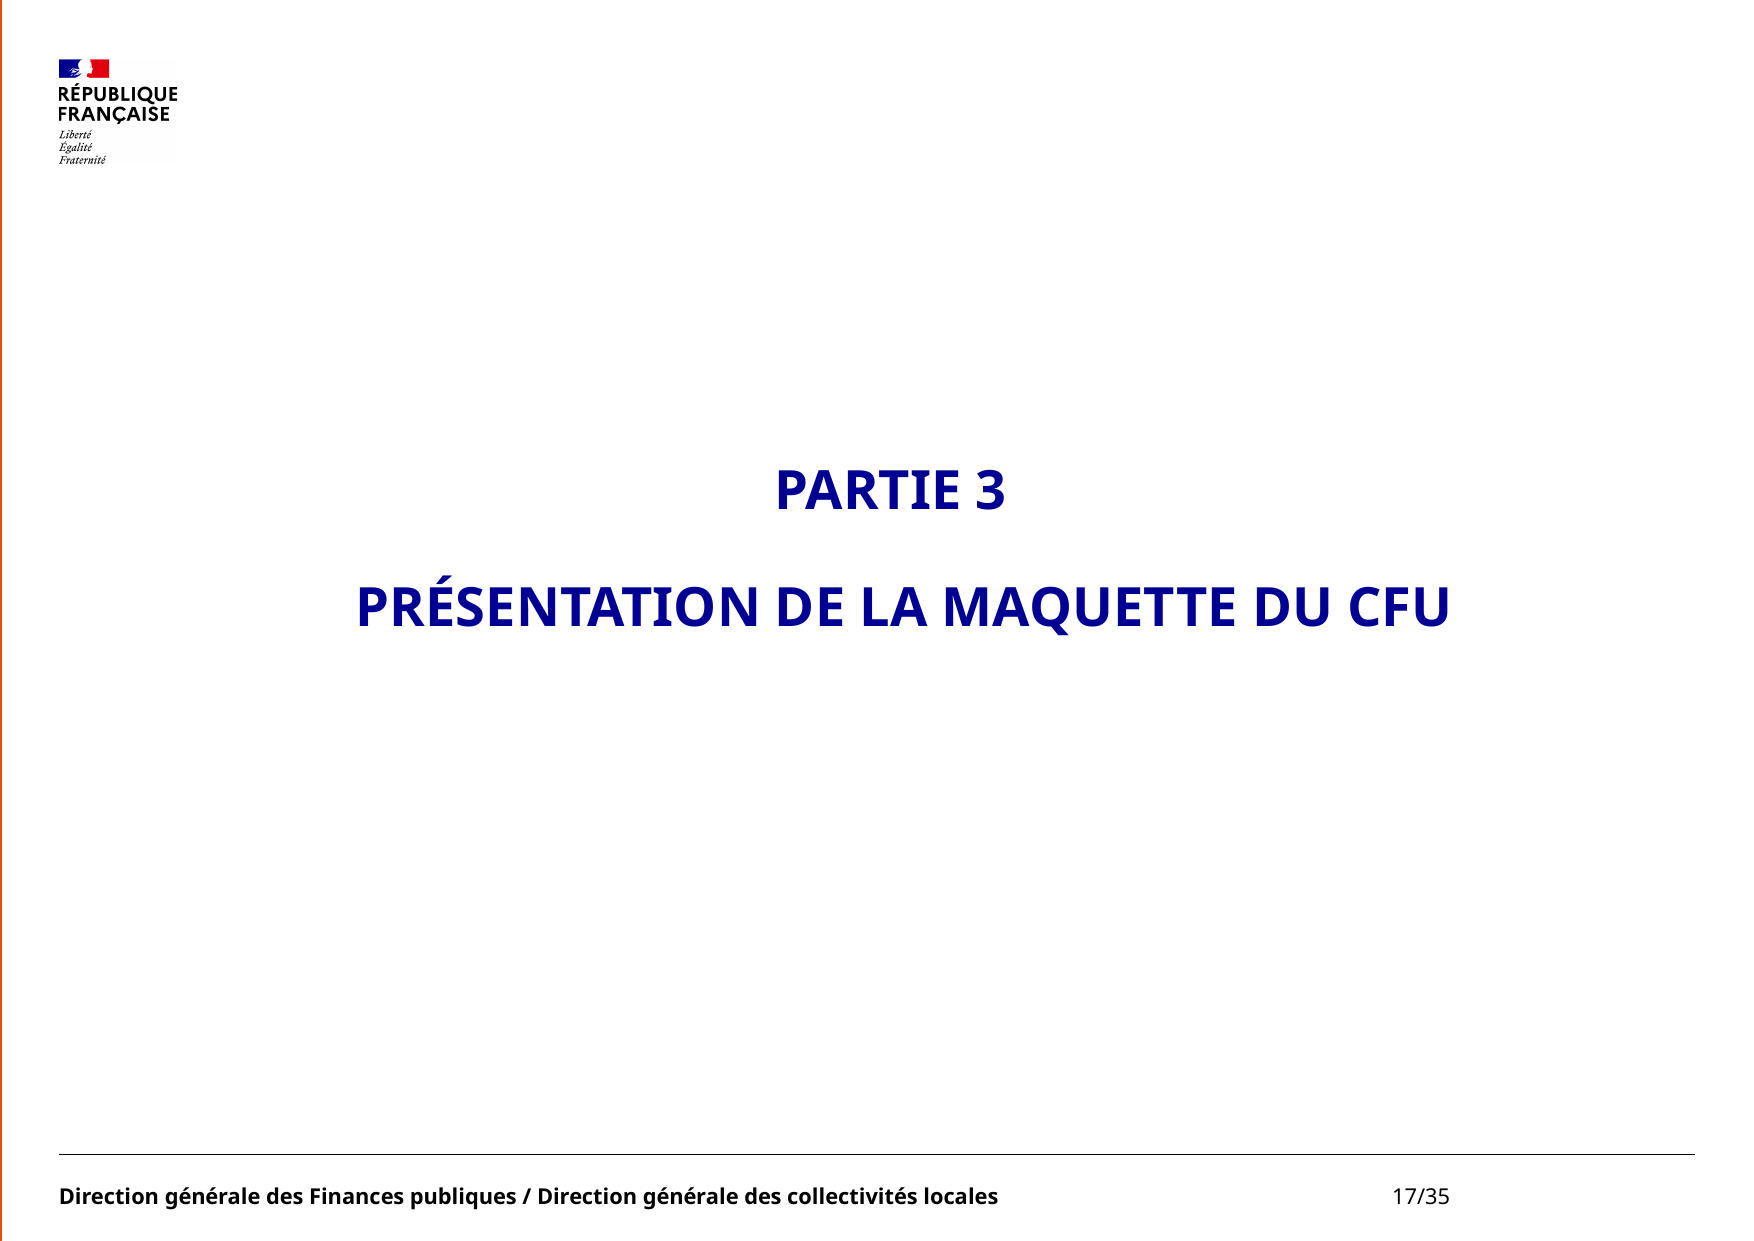

PARTIE 3
 PRÉSENTATION DE LA MAQUETTE DU CFU